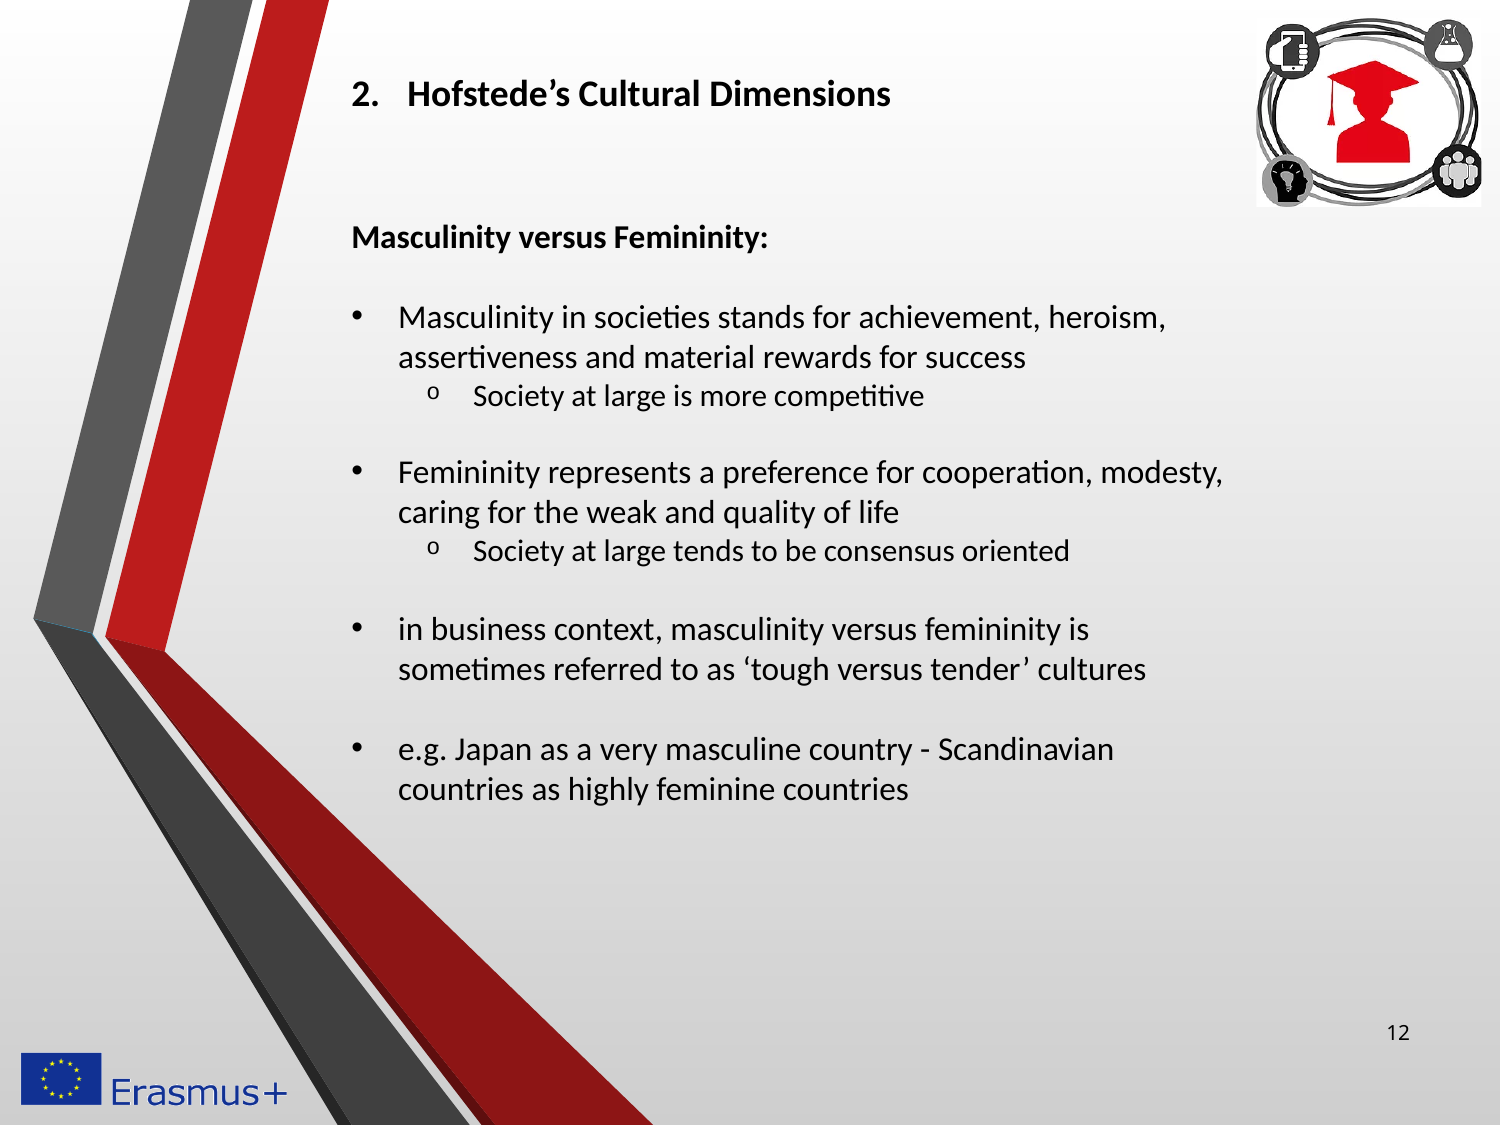

Hofstede’s Cultural Dimensions
Masculinity versus Femininity:
Masculinity in societies stands for achievement, heroism, assertiveness and material rewards for success
Society at large is more competitive
Femininity represents a preference for cooperation, modesty, caring for the weak and quality of life
Society at large tends to be consensus oriented
in business context, masculinity versus femininity is sometimes referred to as ‘tough versus tender’ cultures
e.g. Japan as a very masculine country - Scandinavian countries as highly feminine countries